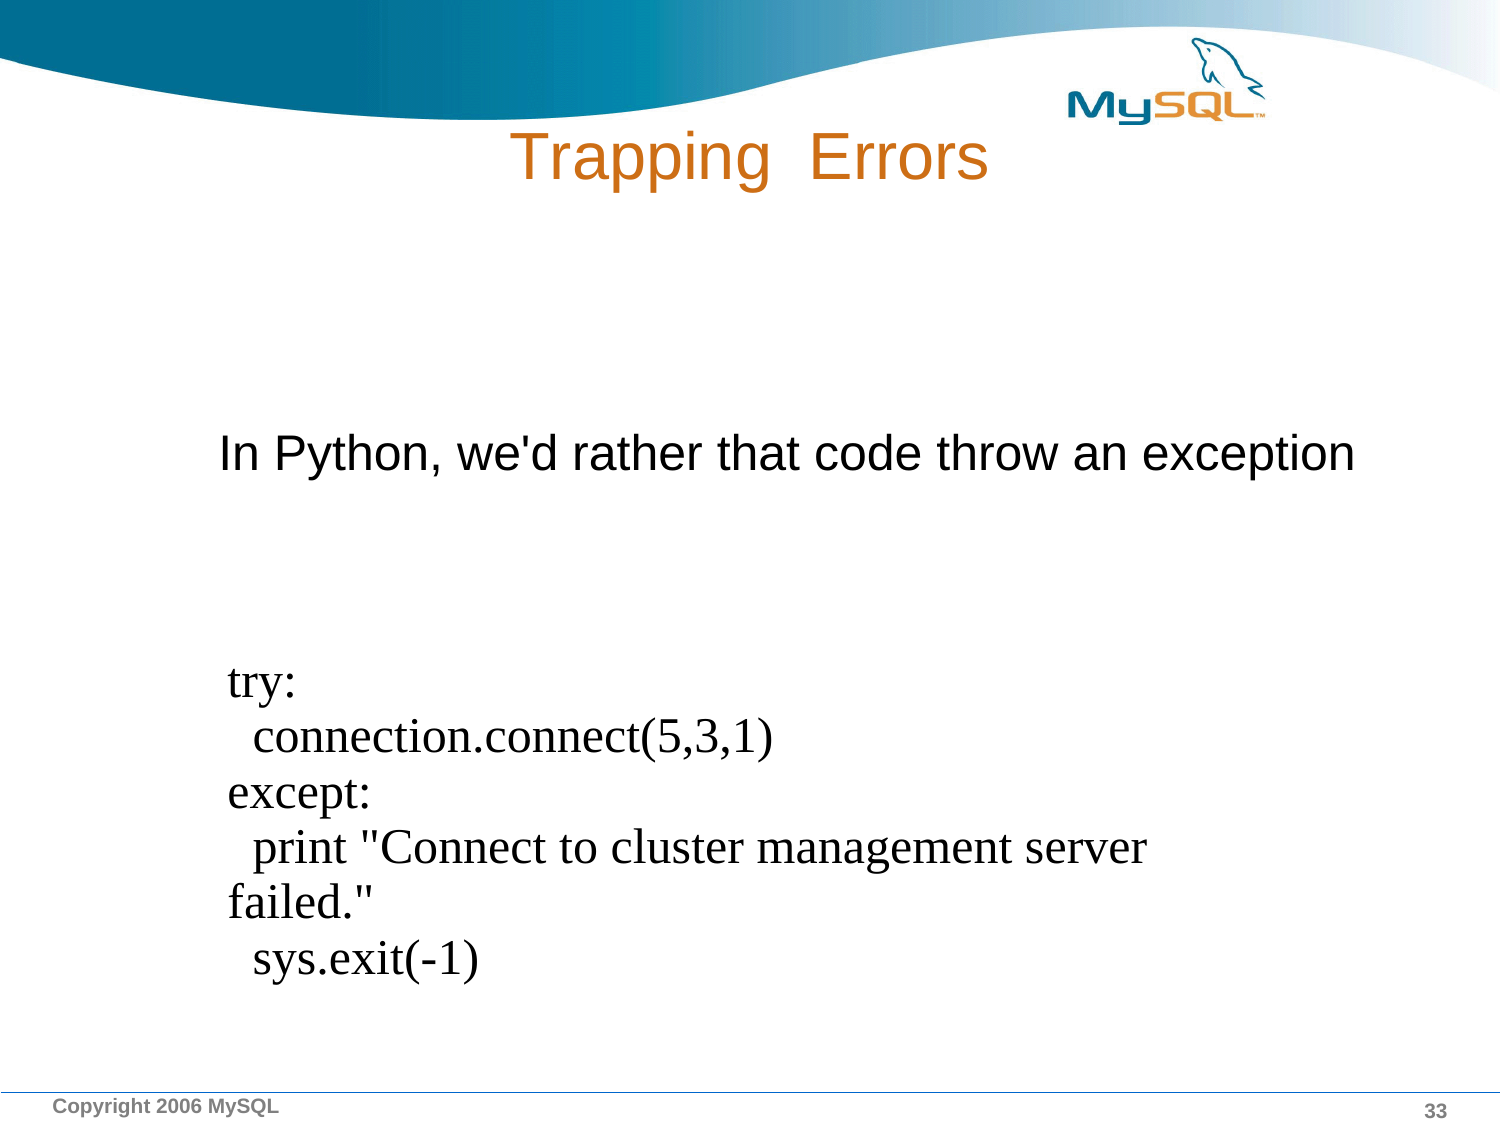

# Trapping Errors
In Python, we'd rather that code throw an exception
try:
 connection.connect(5,3,1)
except:
 print "Connect to cluster management server failed."
 sys.exit(-1)